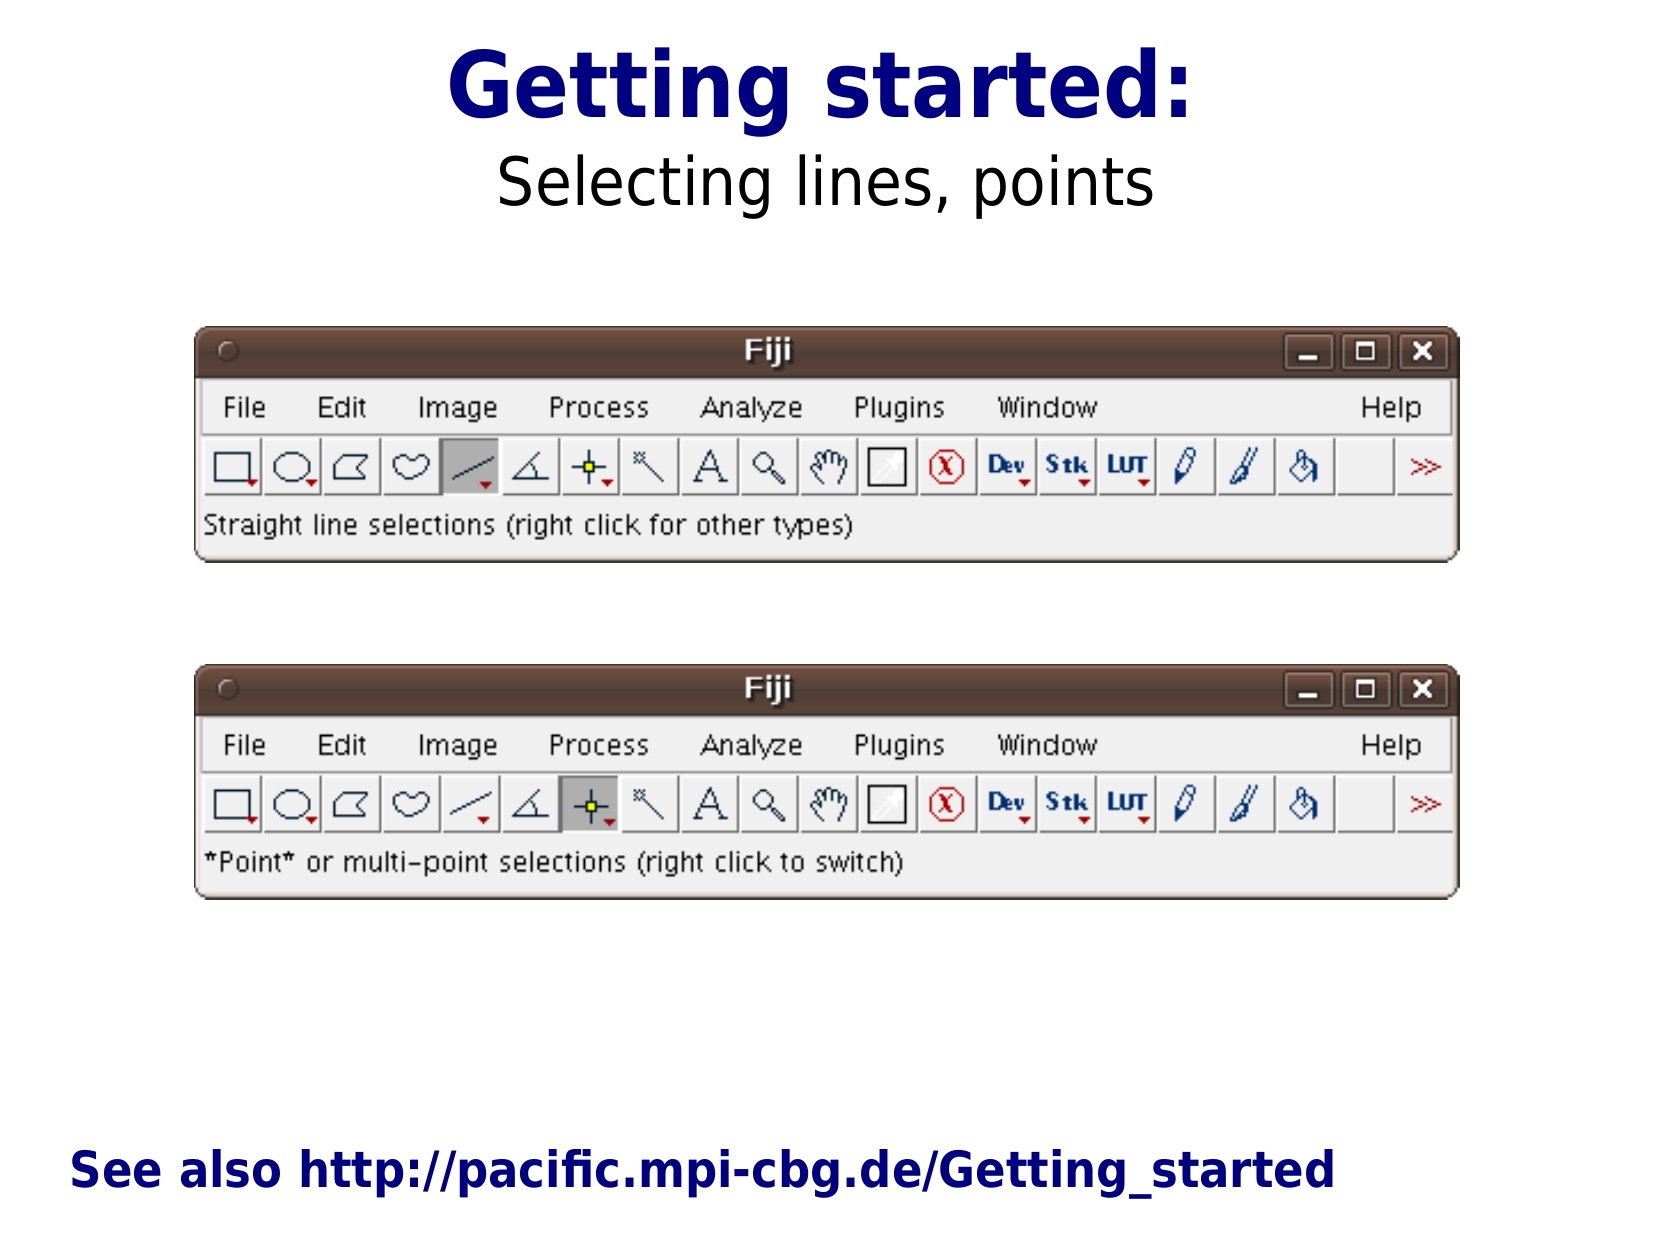

Getting started:
# Selecting lines, points
See also http://pacific.mpi-cbg.de/Getting_started